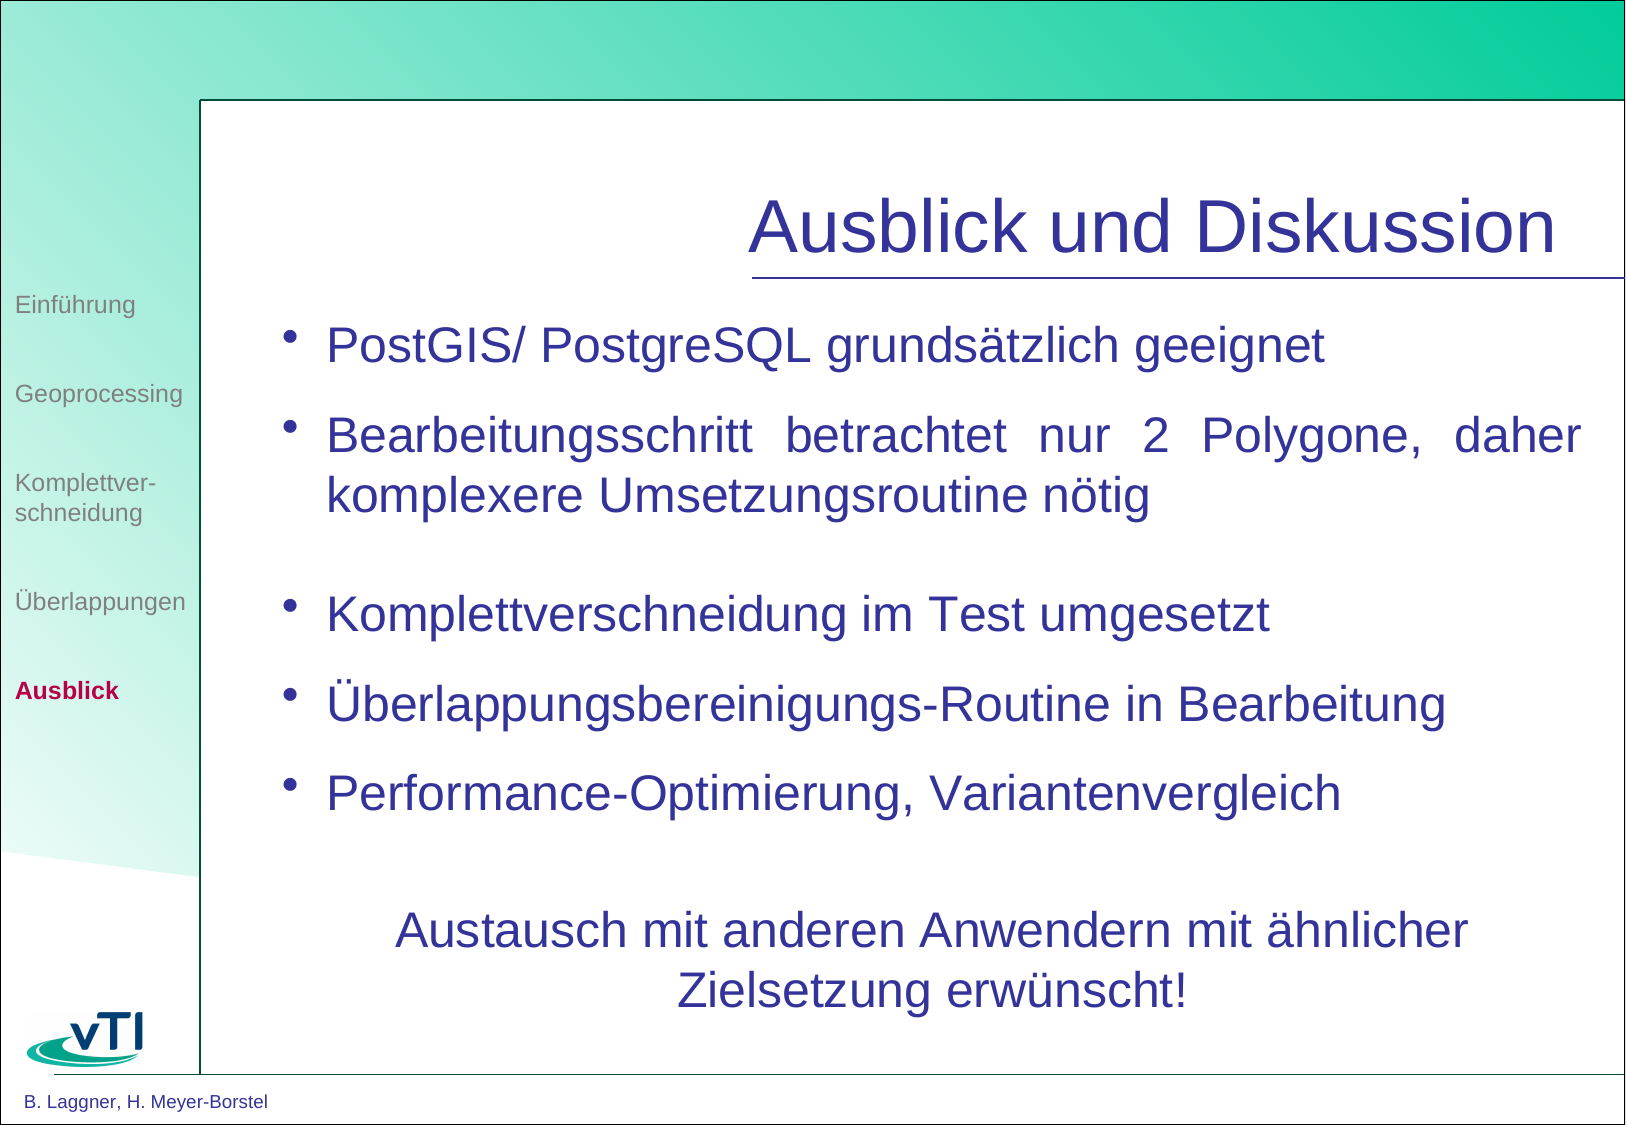

Ausblick und Diskussion
Einführung
Geoprocessing
Komplettver-schneidung
Überlappungen
Ausblick
PostGIS/ PostgreSQL grundsätzlich geeignet
Bearbeitungsschritt betrachtet nur 2 Polygone, daher komplexere Umsetzungsroutine nötig
Komplettverschneidung im Test umgesetzt
Überlappungsbereinigungs-Routine in Bearbeitung
Performance-Optimierung, Variantenvergleich
Austausch mit anderen Anwendern mit ähnlicher Zielsetzung erwünscht!